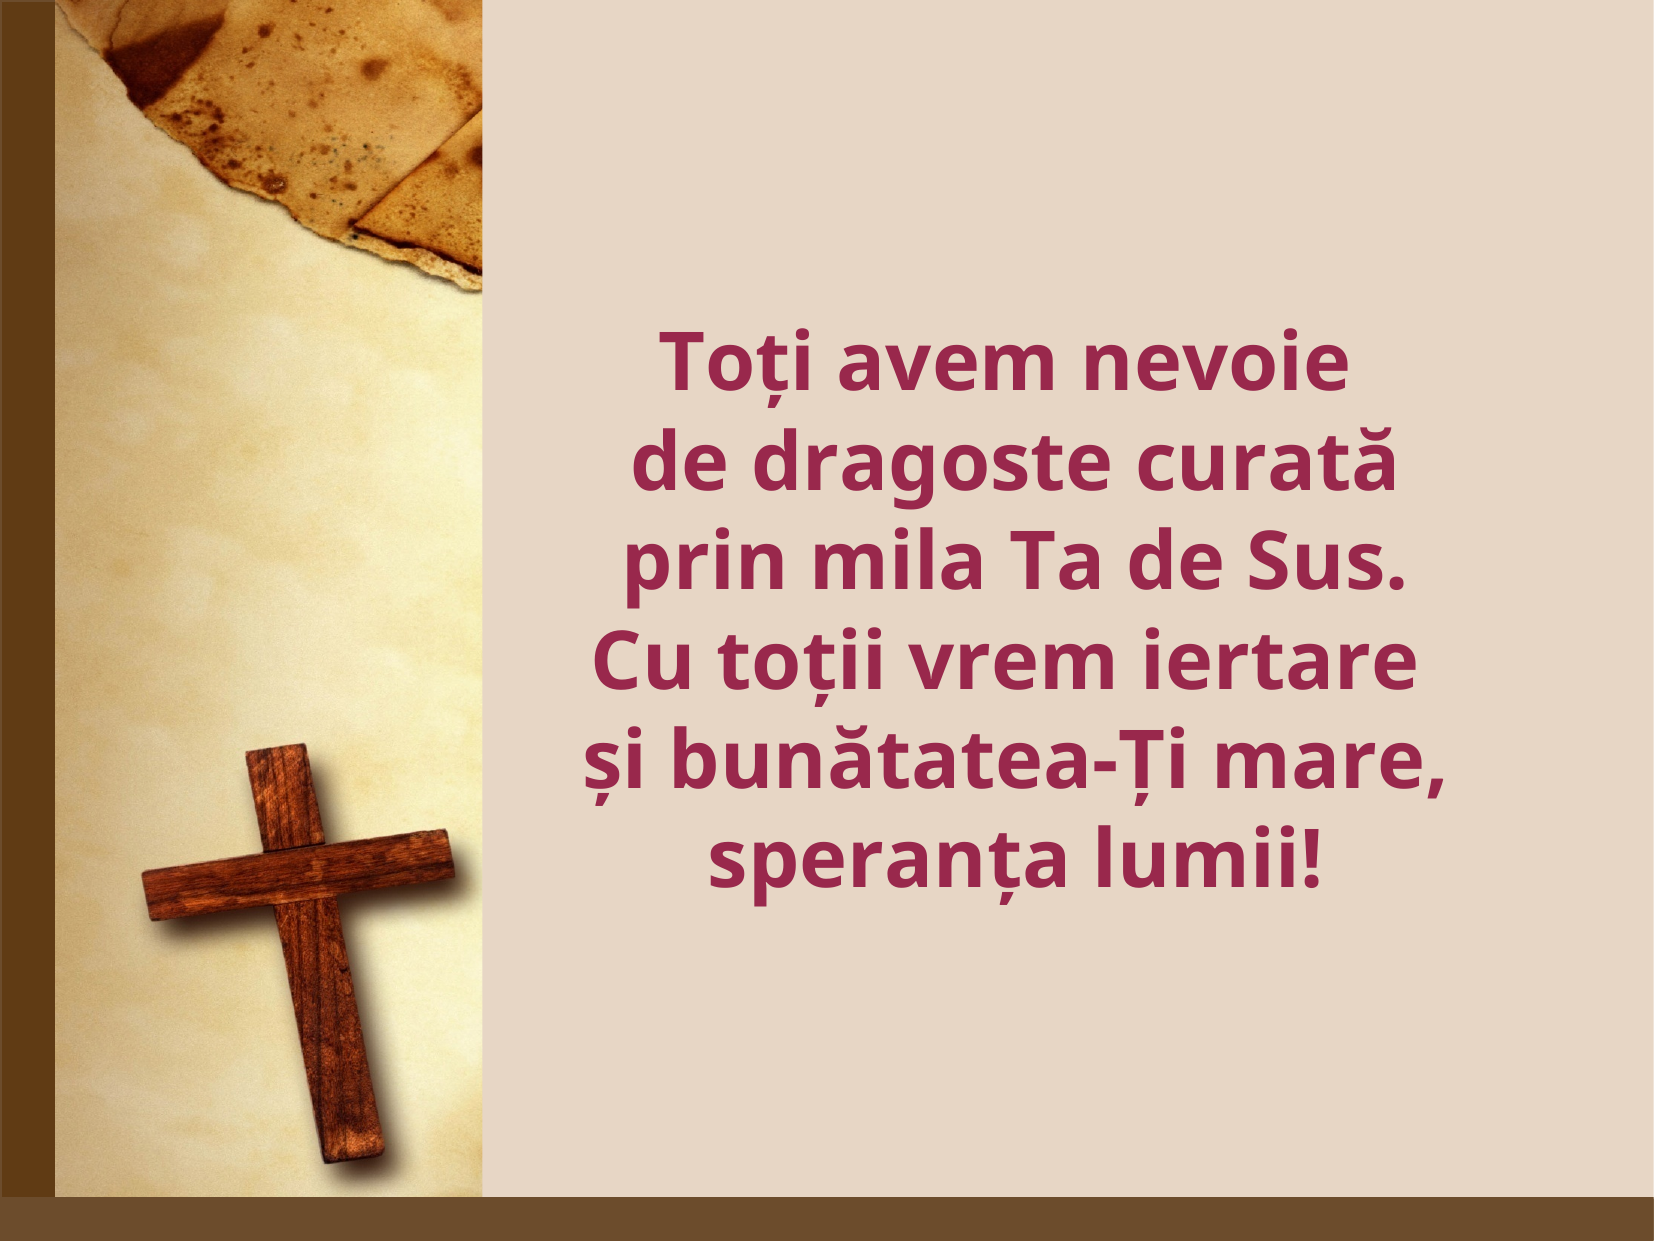

Toți avem nevoie
de dragoste curată
prin mila Ta de Sus.
Cu toții vrem iertare
și bunătatea-Ți mare,
speranța lumii!